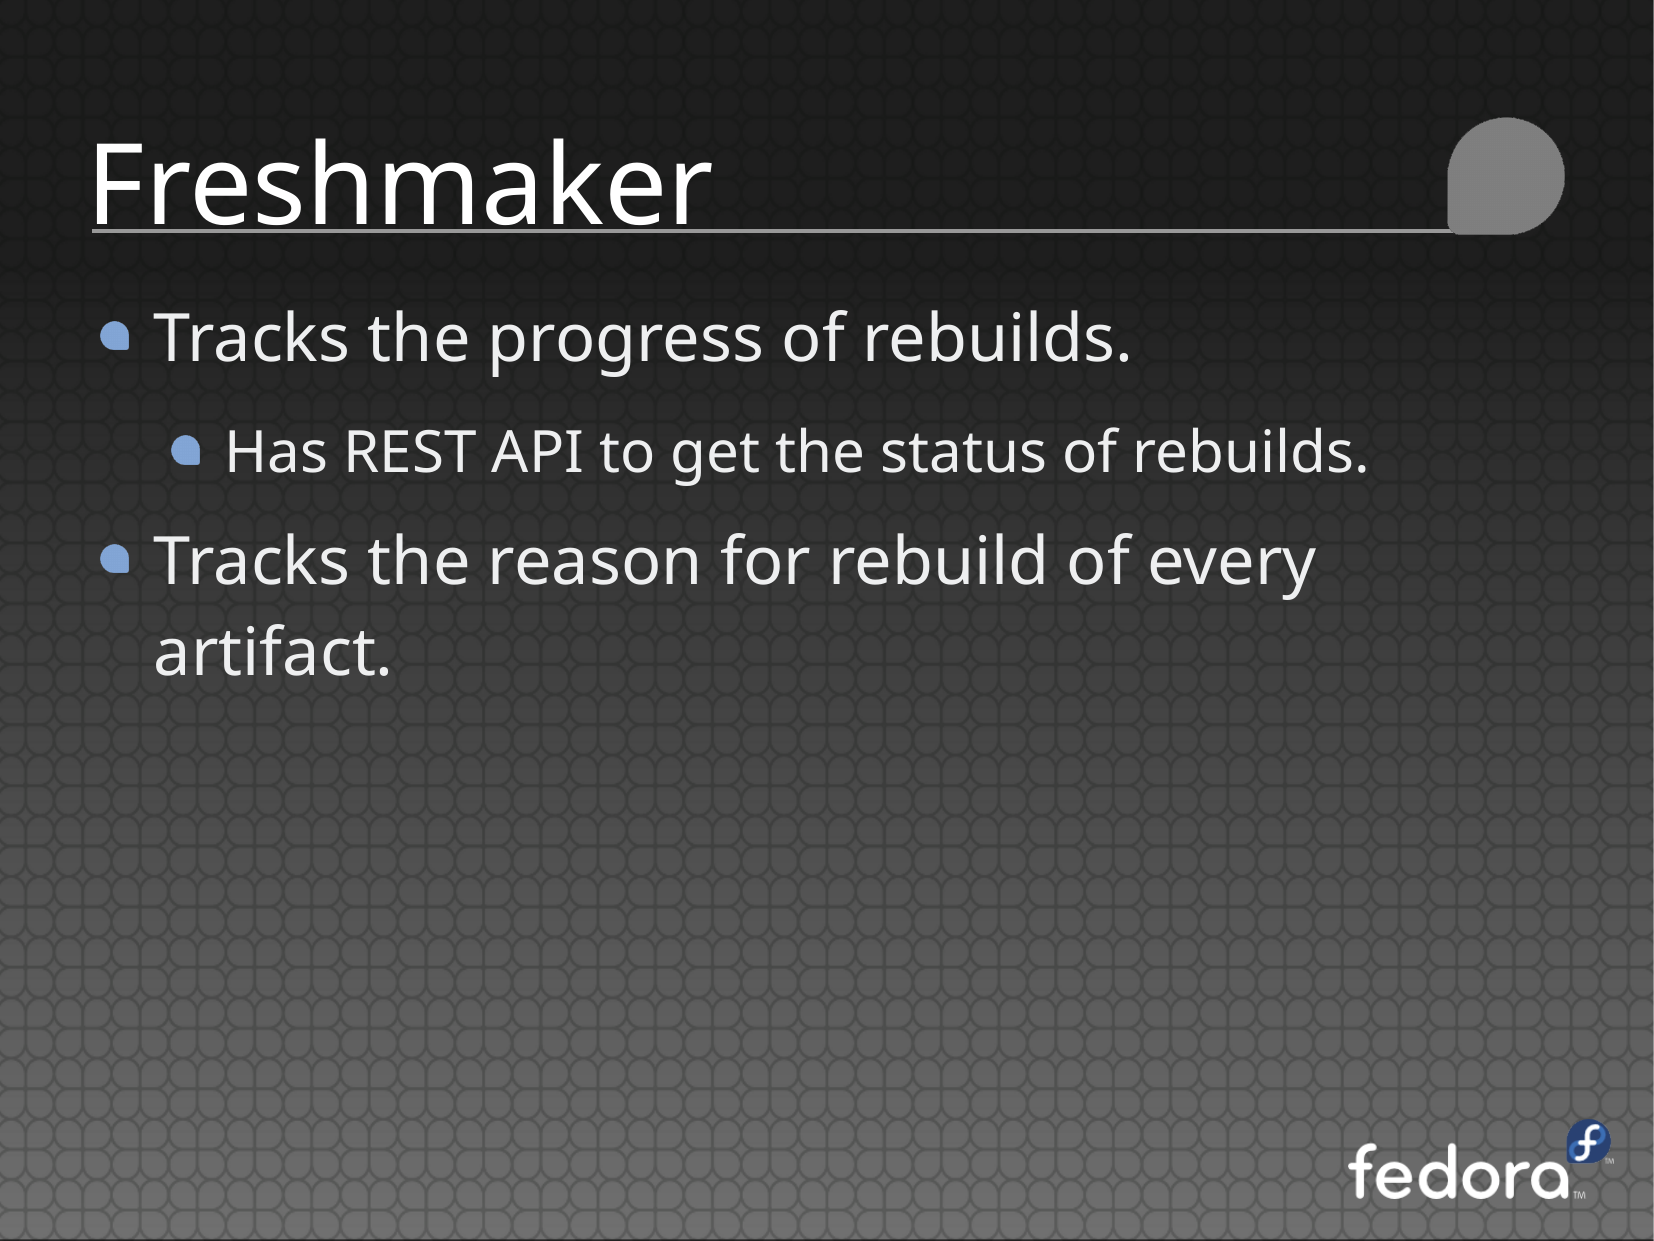

# Freshmaker
Tracks the progress of rebuilds.
Has REST API to get the status of rebuilds.
Tracks the reason for rebuild of every artifact.